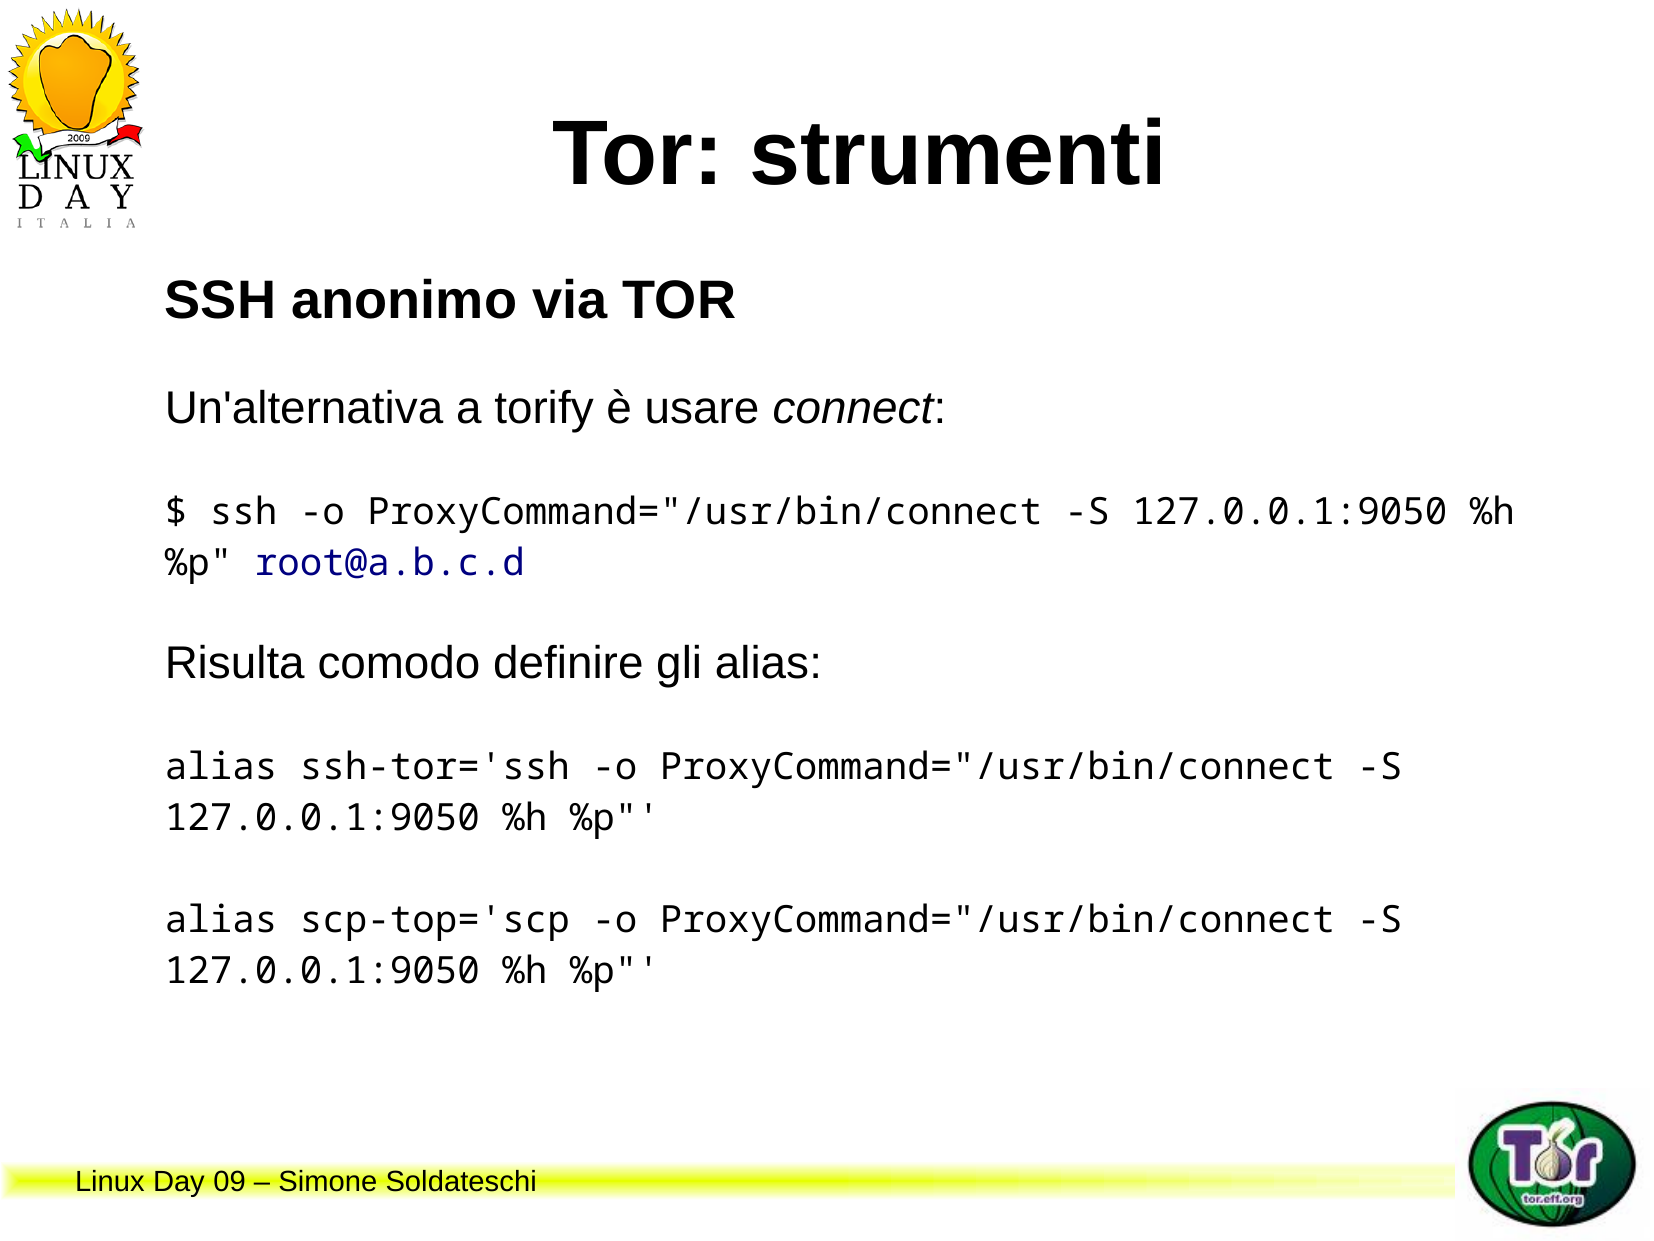

# Tor: strumenti
SSH anonimo via TOR
Un'alternativa a torify è usare connect:
$ ssh -o ProxyCommand="/usr/bin/connect -S 127.0.0.1:9050 %h %p" root@a.b.c.d
Risulta comodo definire gli alias:
alias ssh-tor='ssh -o ProxyCommand="/usr/bin/connect -S 127.0.0.1:9050 %h %p"'
alias scp-top='scp -o ProxyCommand="/usr/bin/connect -S 127.0.0.1:9050 %h %p"'